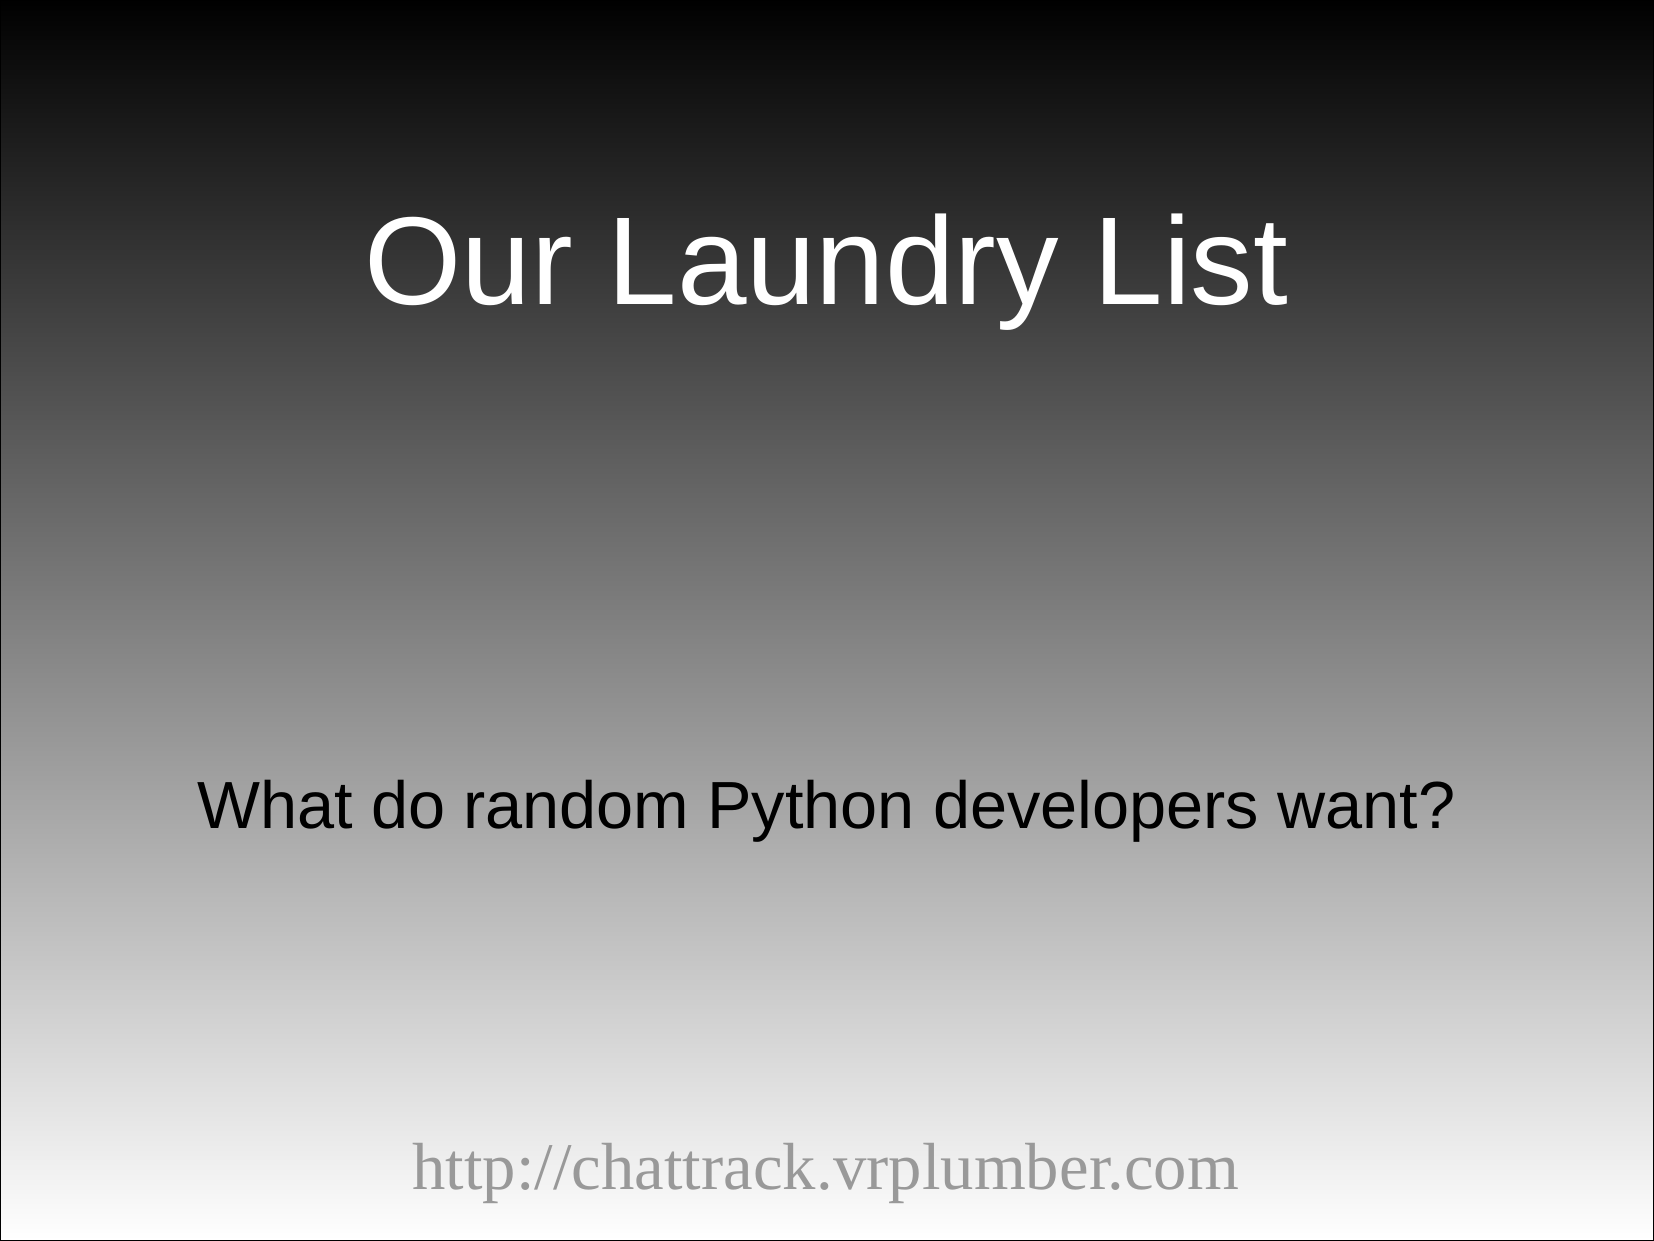

# Our Laundry List
What do random Python developers want?
http://chattrack.vrplumber.com
19